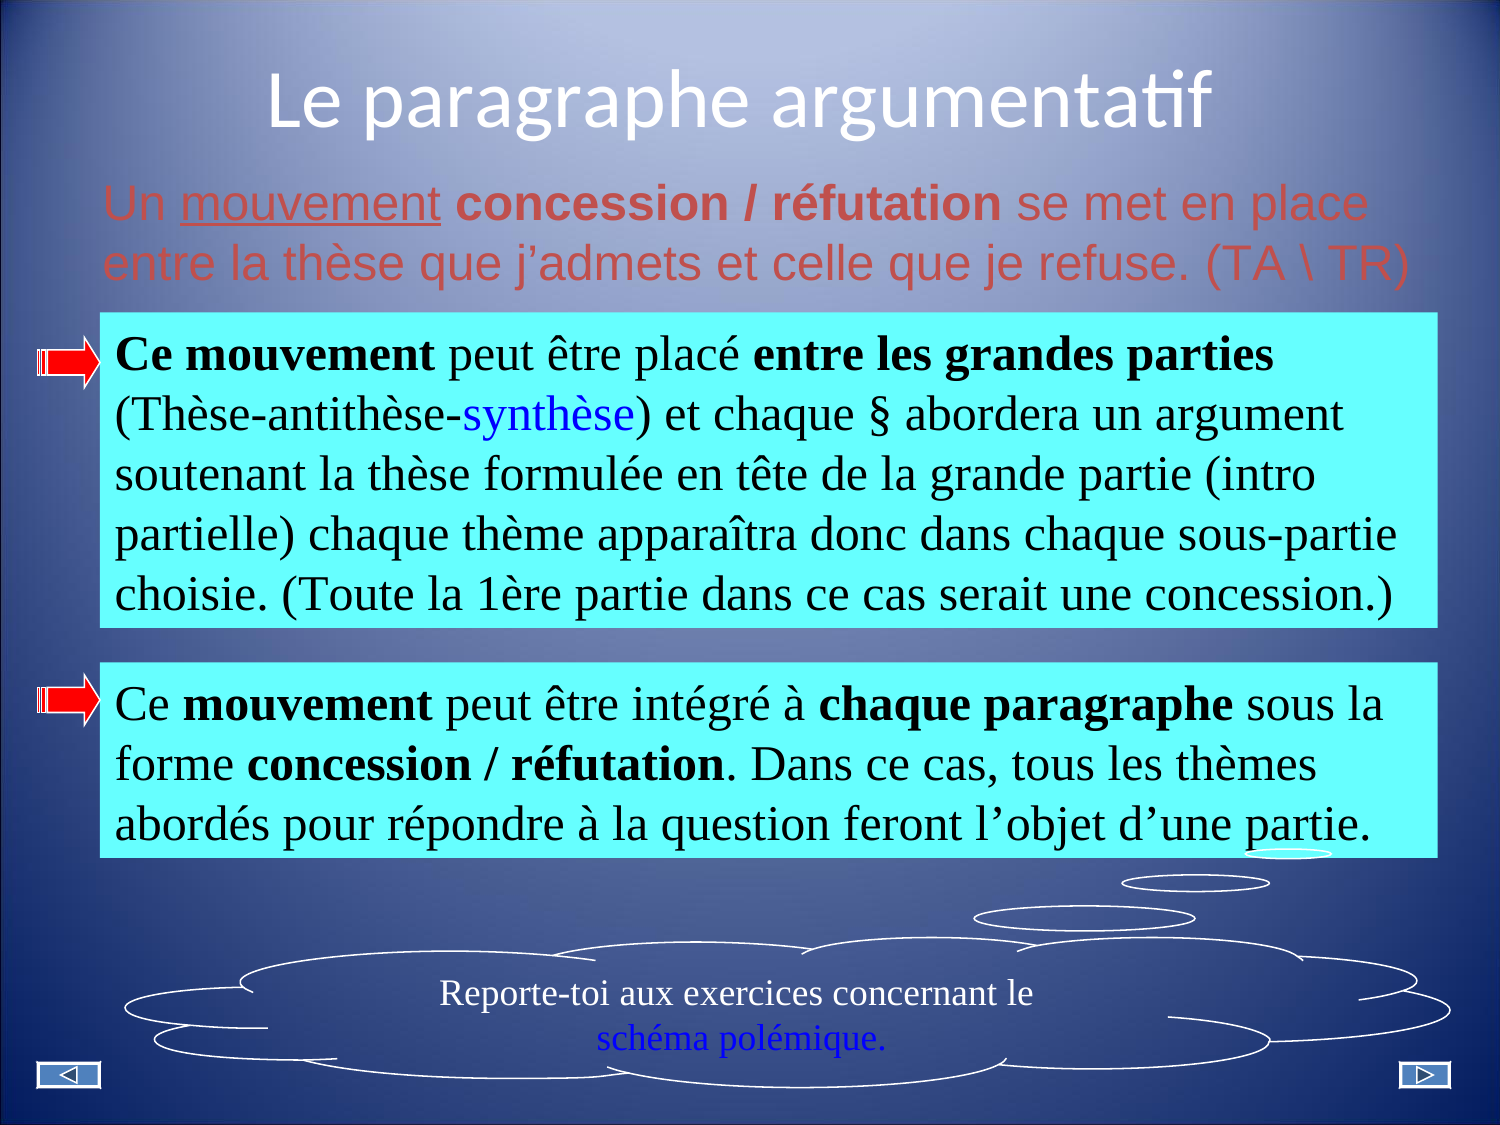

# Le paragraphe argumentatif
Un mouvement concession / réfutation se met en place entre la thèse que j’admets et celle que je refuse. (TA \ TR)
Ce mouvement peut être placé entre les grandes parties (Thèse-antithèse-synthèse) et chaque § abordera un argument soutenant la thèse formulée en tête de la grande partie (intro partielle) chaque thème apparaîtra donc dans chaque sous-partie choisie. (Toute la 1ère partie dans ce cas serait une concession.)
Ce mouvement peut être intégré à chaque paragraphe sous la forme concession / réfutation. Dans ce cas, tous les thèmes abordés pour répondre à la question feront l’objet d’une partie.
Reporte-toi aux exercices concernant le schéma polémique.